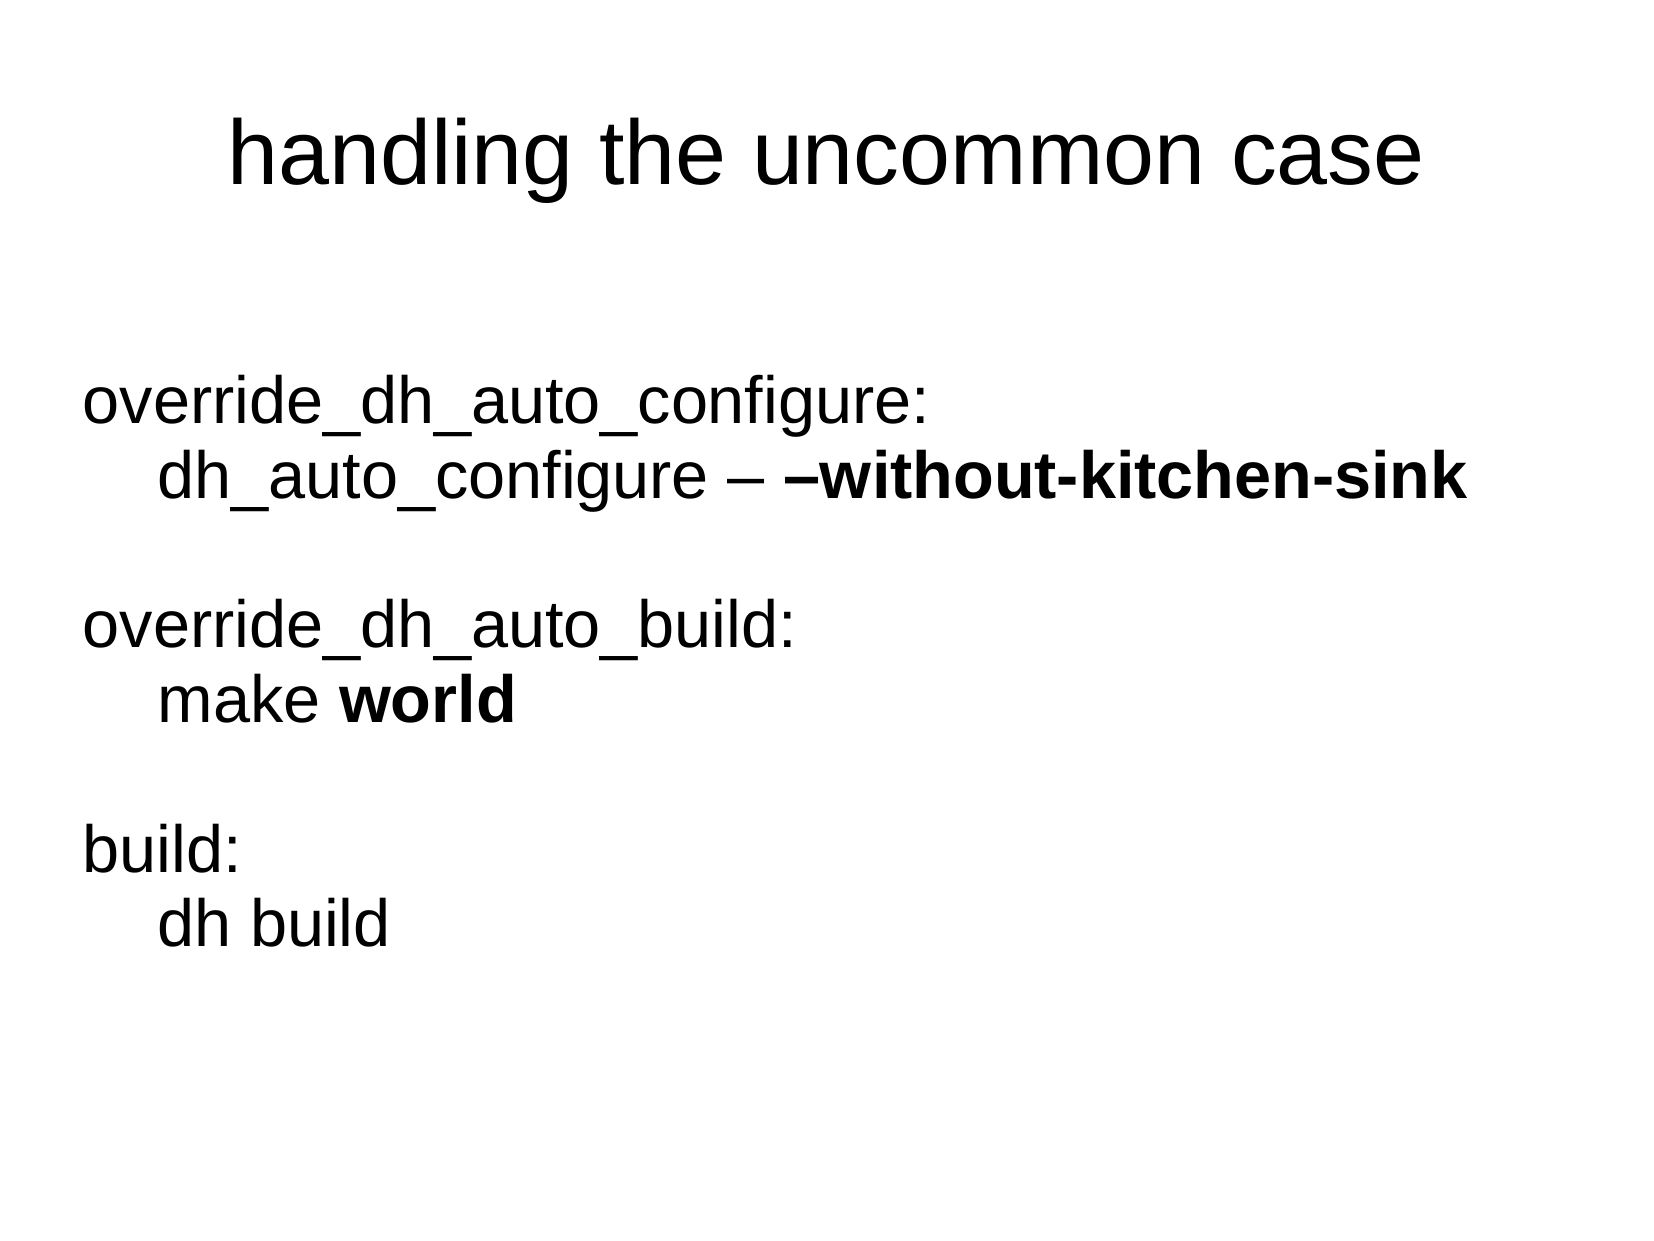

handling the uncommon case
# override_dh_auto_configure:
	dh_auto_configure – –without-kitchen-sink
override_dh_auto_build:
	make world
build:
	dh build